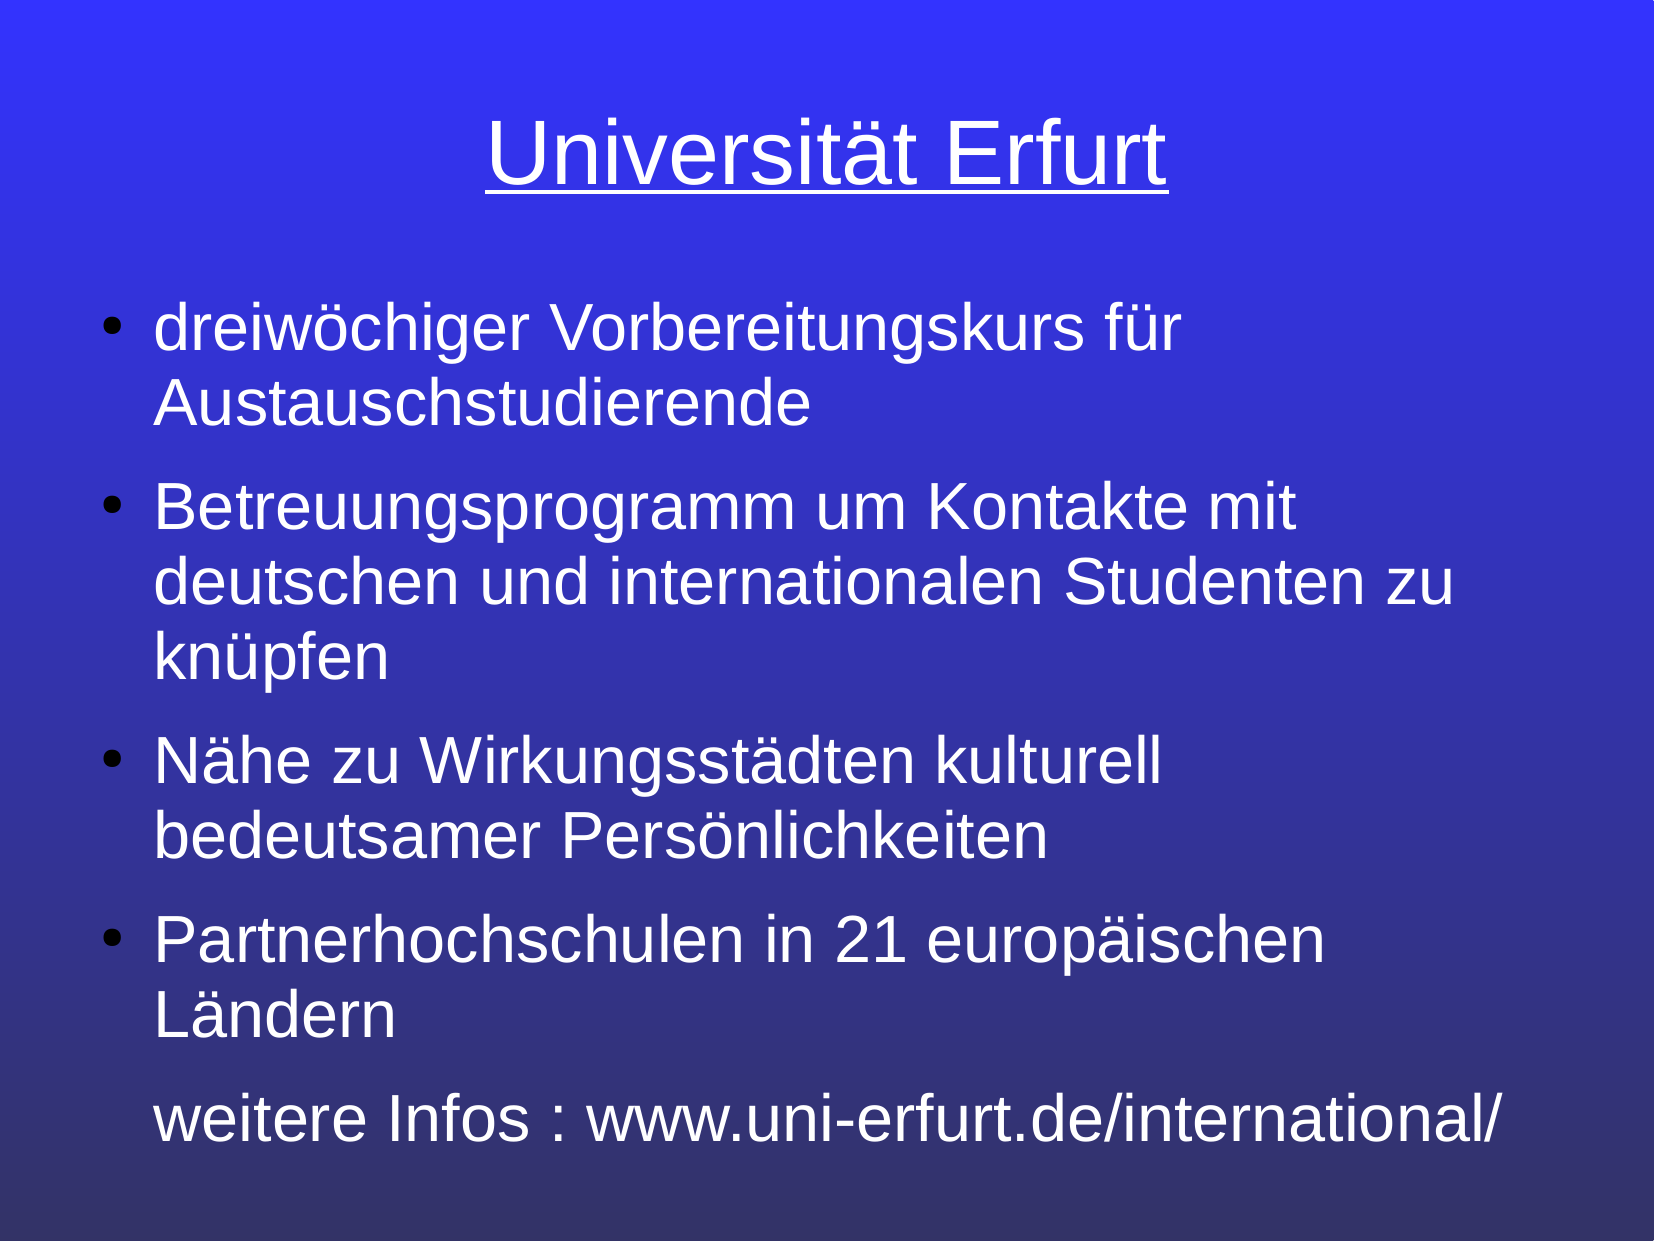

# Universität Erfurt
dreiwöchiger Vorbereitungskurs für Austauschstudierende
Betreuungsprogramm um Kontakte mit deutschen und internationalen Studenten zu knüpfen
Nähe zu Wirkungsstädten kulturell bedeutsamer Persönlichkeiten
Partnerhochschulen in 21 europäischen Ländern
weitere Infos : www.uni-erfurt.de/international/